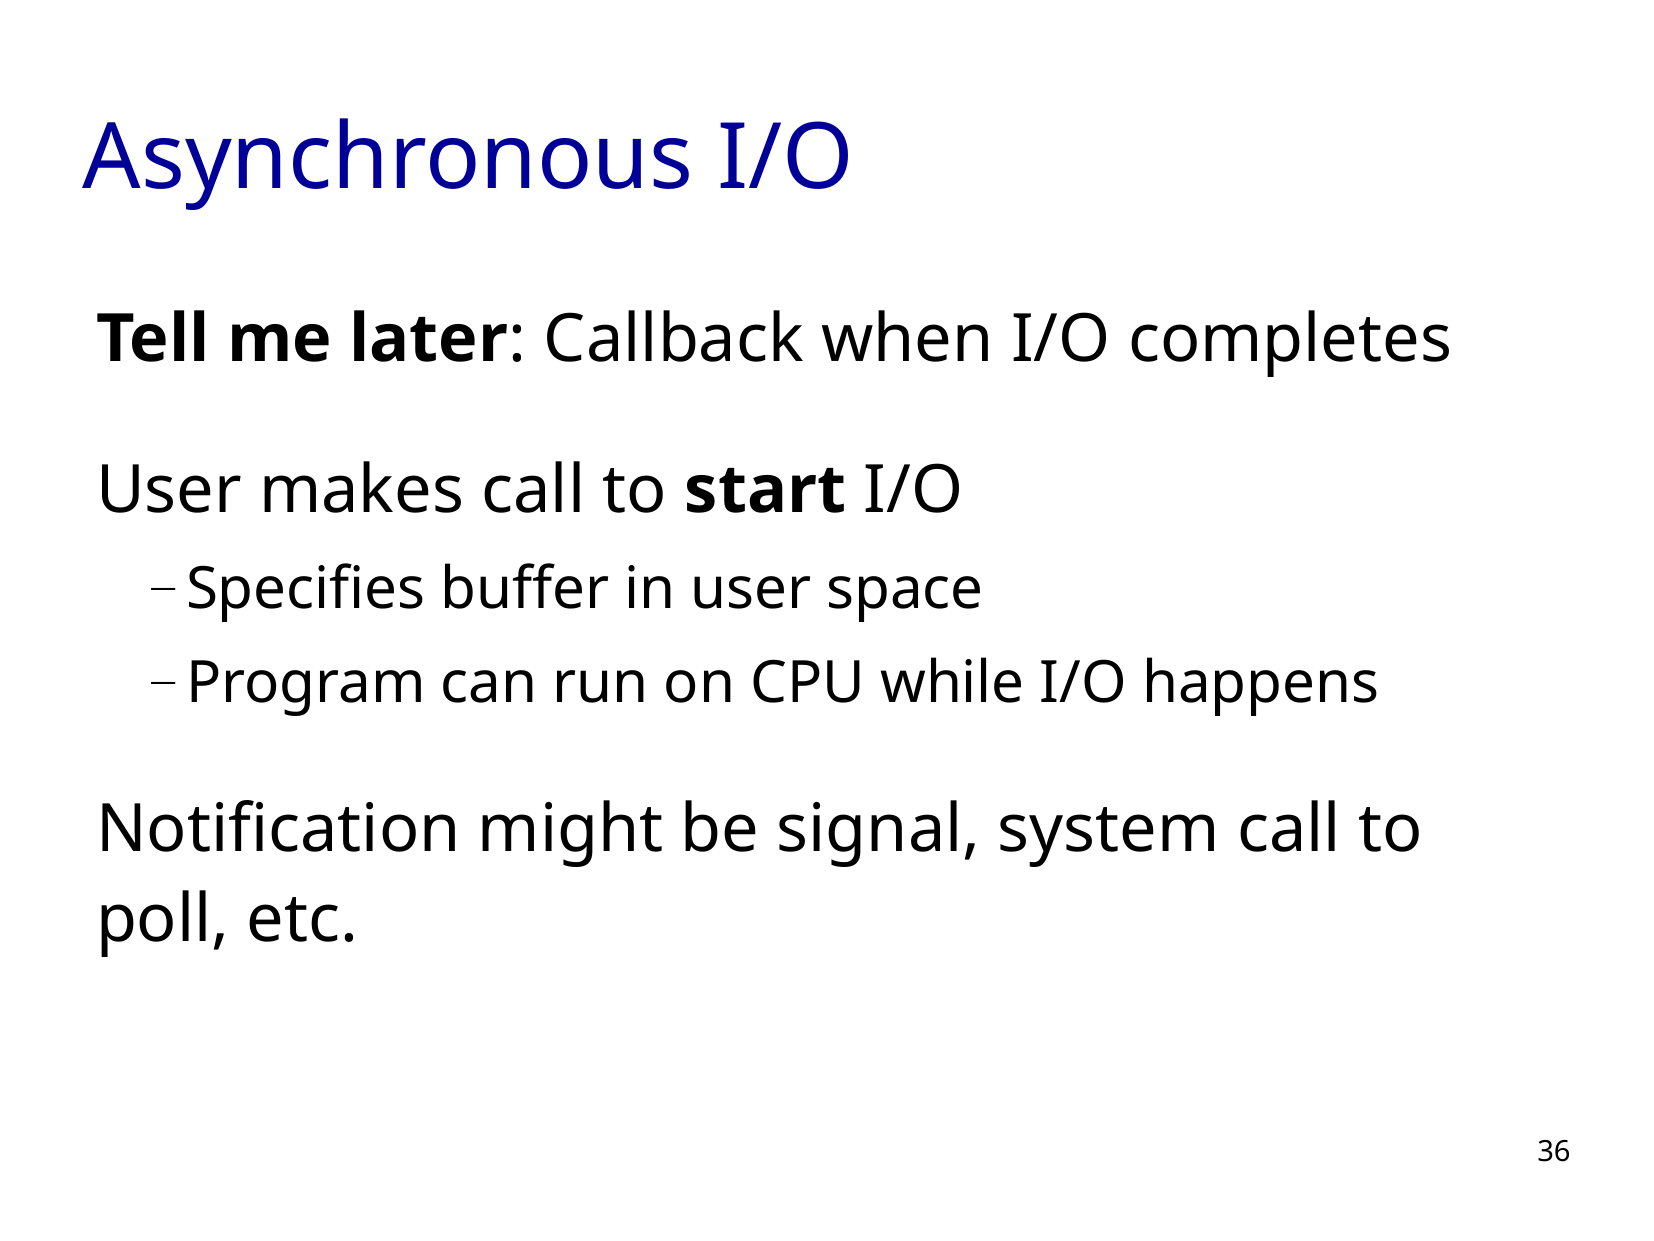

# Asynchronous I/O
Tell me later: Callback when I/O completes
User makes call to start I/O
Specifies buffer in user space
Program can run on CPU while I/O happens
Notification might be signal, system call to poll, etc.
36